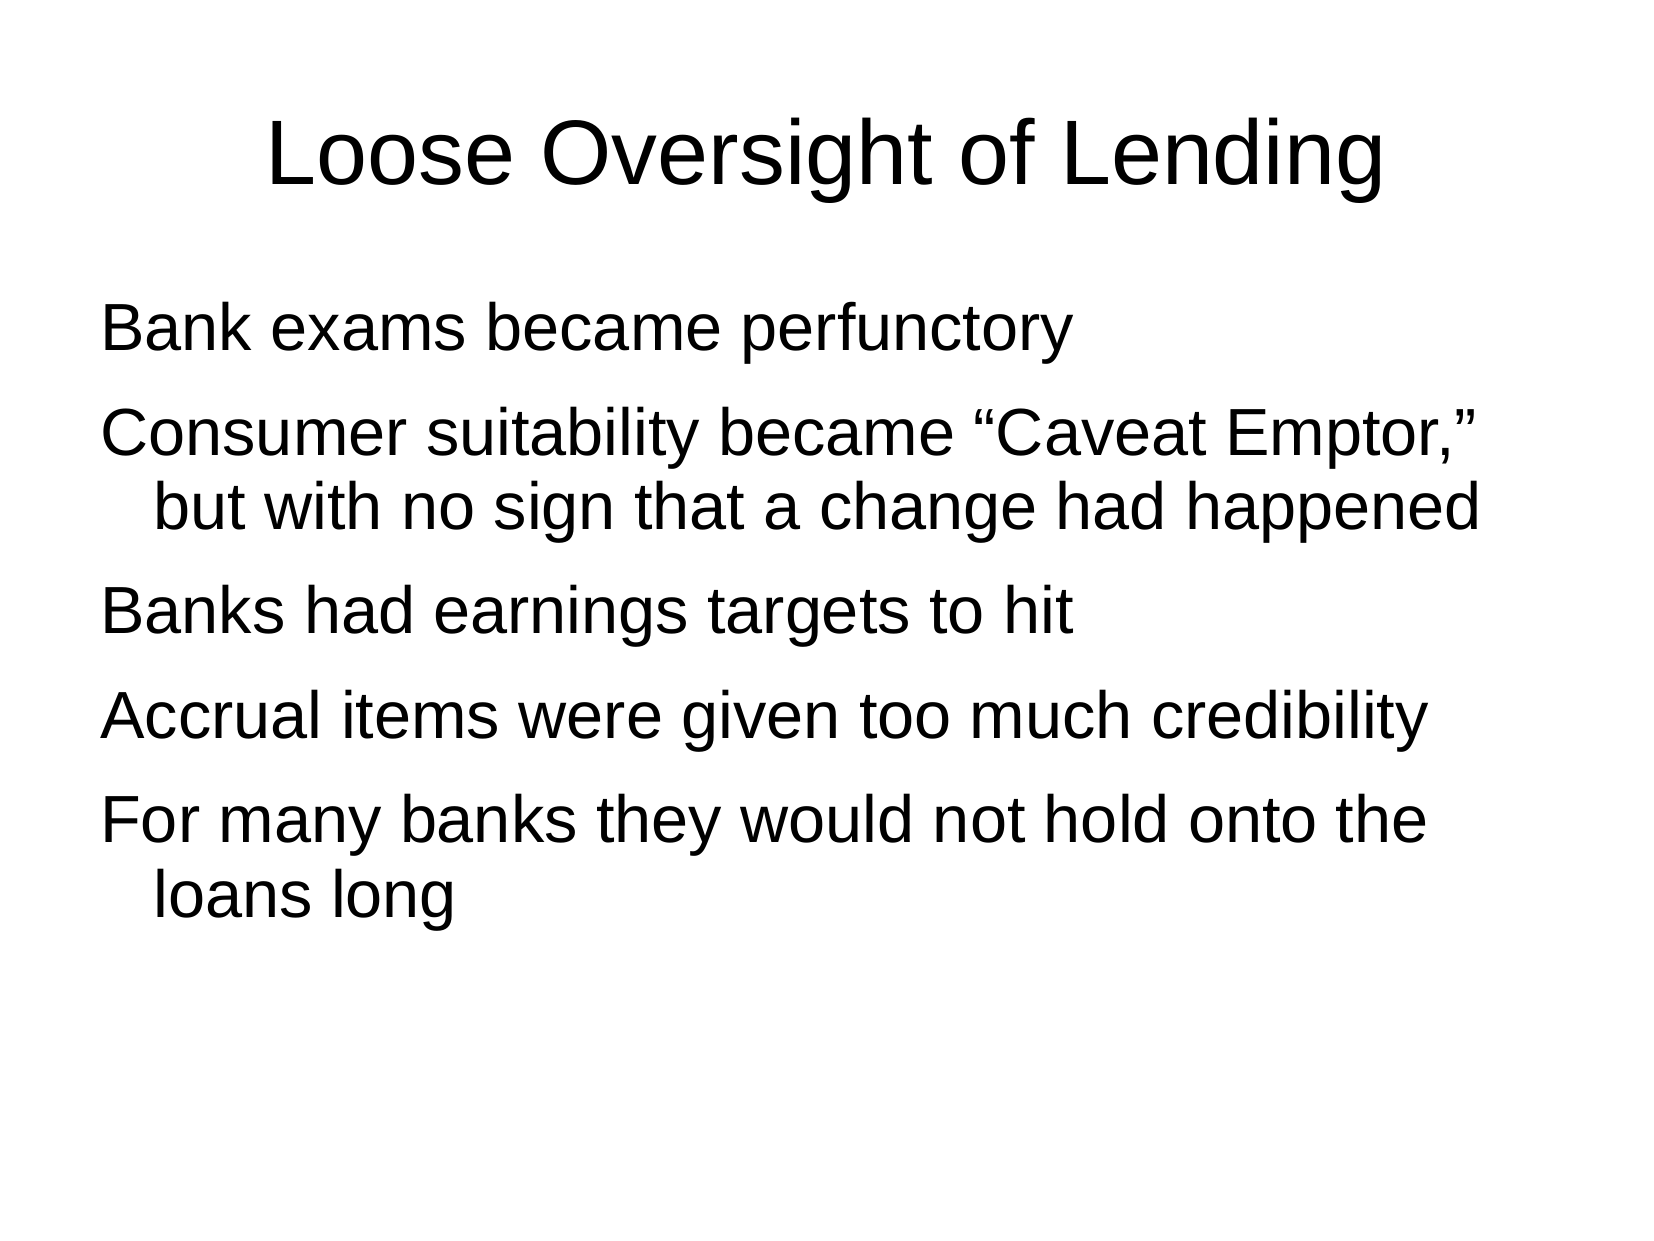

# Loose Oversight of Lending
Bank exams became perfunctory
Consumer suitability became “Caveat Emptor,” but with no sign that a change had happened
Banks had earnings targets to hit
Accrual items were given too much credibility
For many banks they would not hold onto the loans long